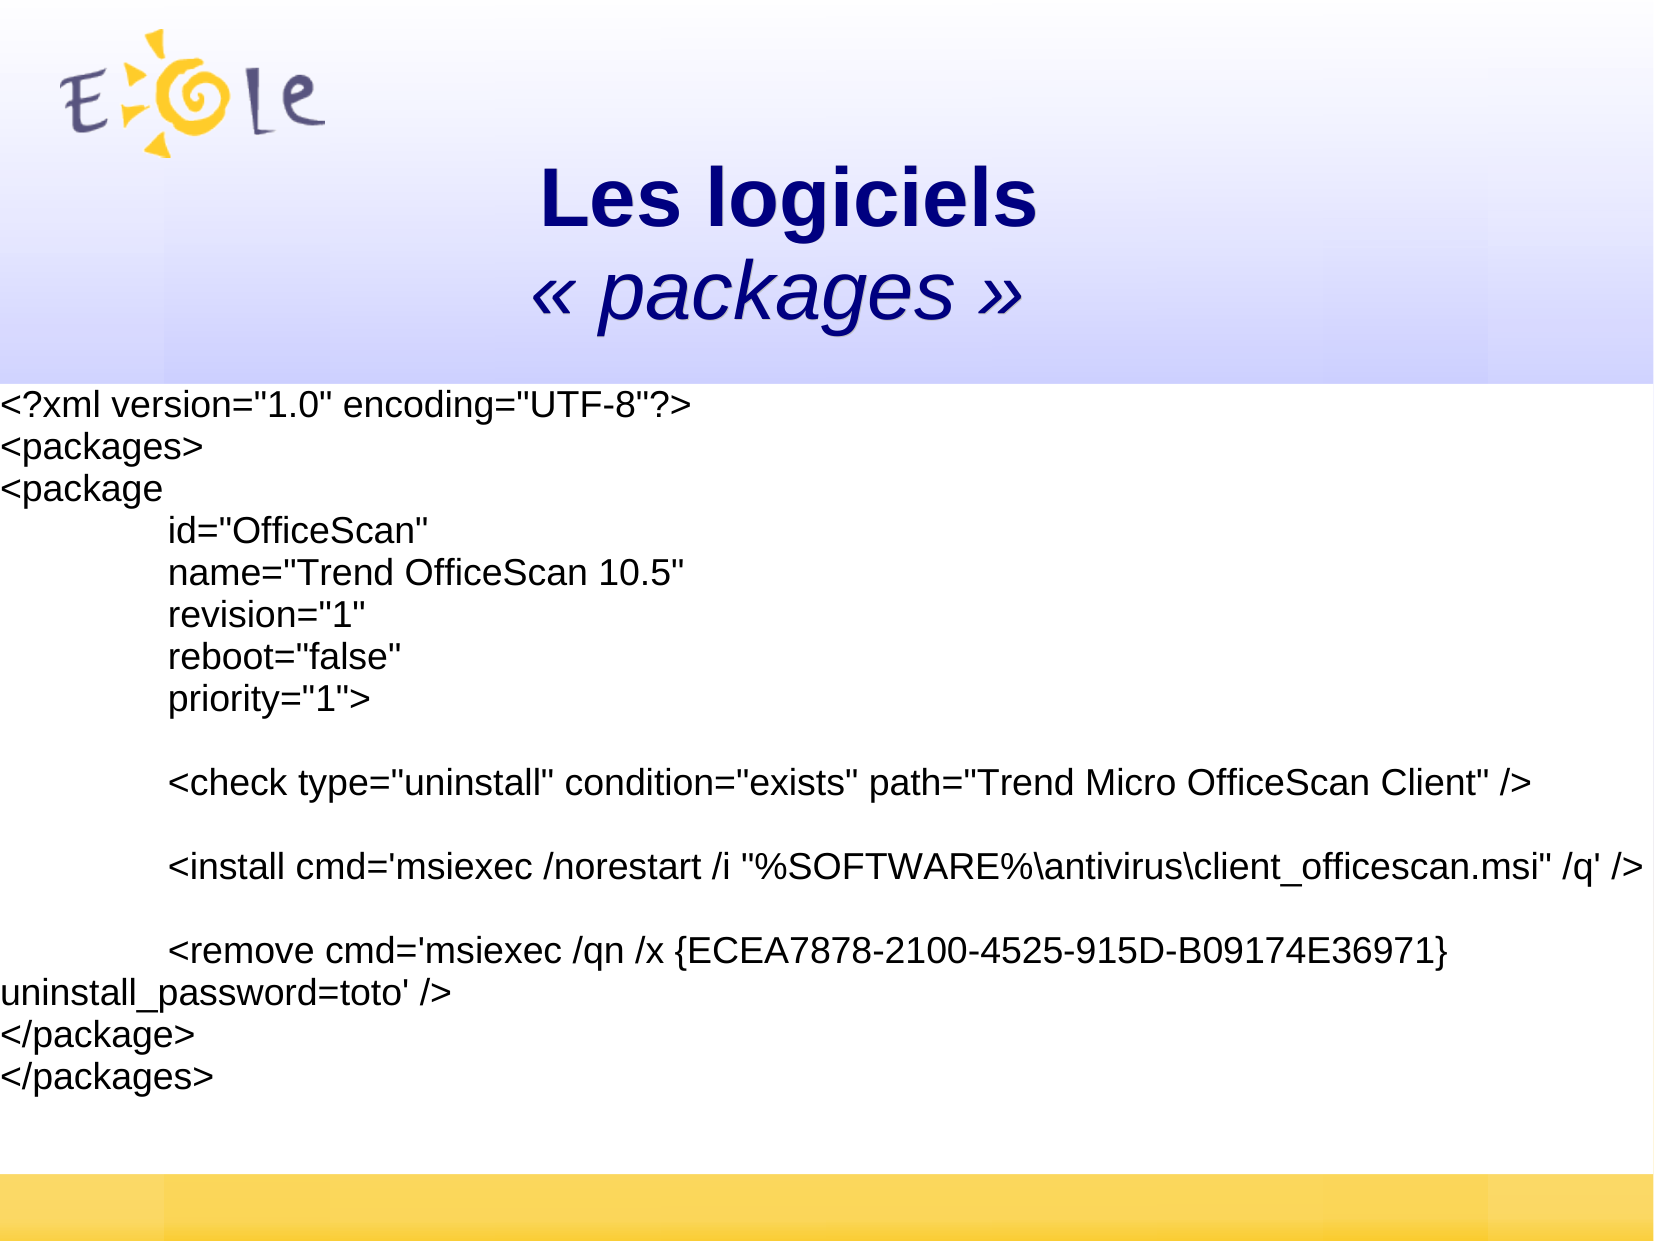

Les logiciels
« packages »
# <?xml version="1.0" encoding="UTF-8"?>
<packages>
<package
 id="OfficeScan"
 name="Trend OfficeScan 10.5"
 revision="1"
 reboot="false"
 priority="1">
 <check type="uninstall" condition="exists" path="Trend Micro OfficeScan Client" />
 <install cmd='msiexec /norestart /i "%SOFTWARE%\antivirus\client_officescan.msi" /q' />
 <remove cmd='msiexec /qn /x {ECEA7878-2100-4525-915D-B09174E36971} uninstall_password=toto' />
</package>
</packages>